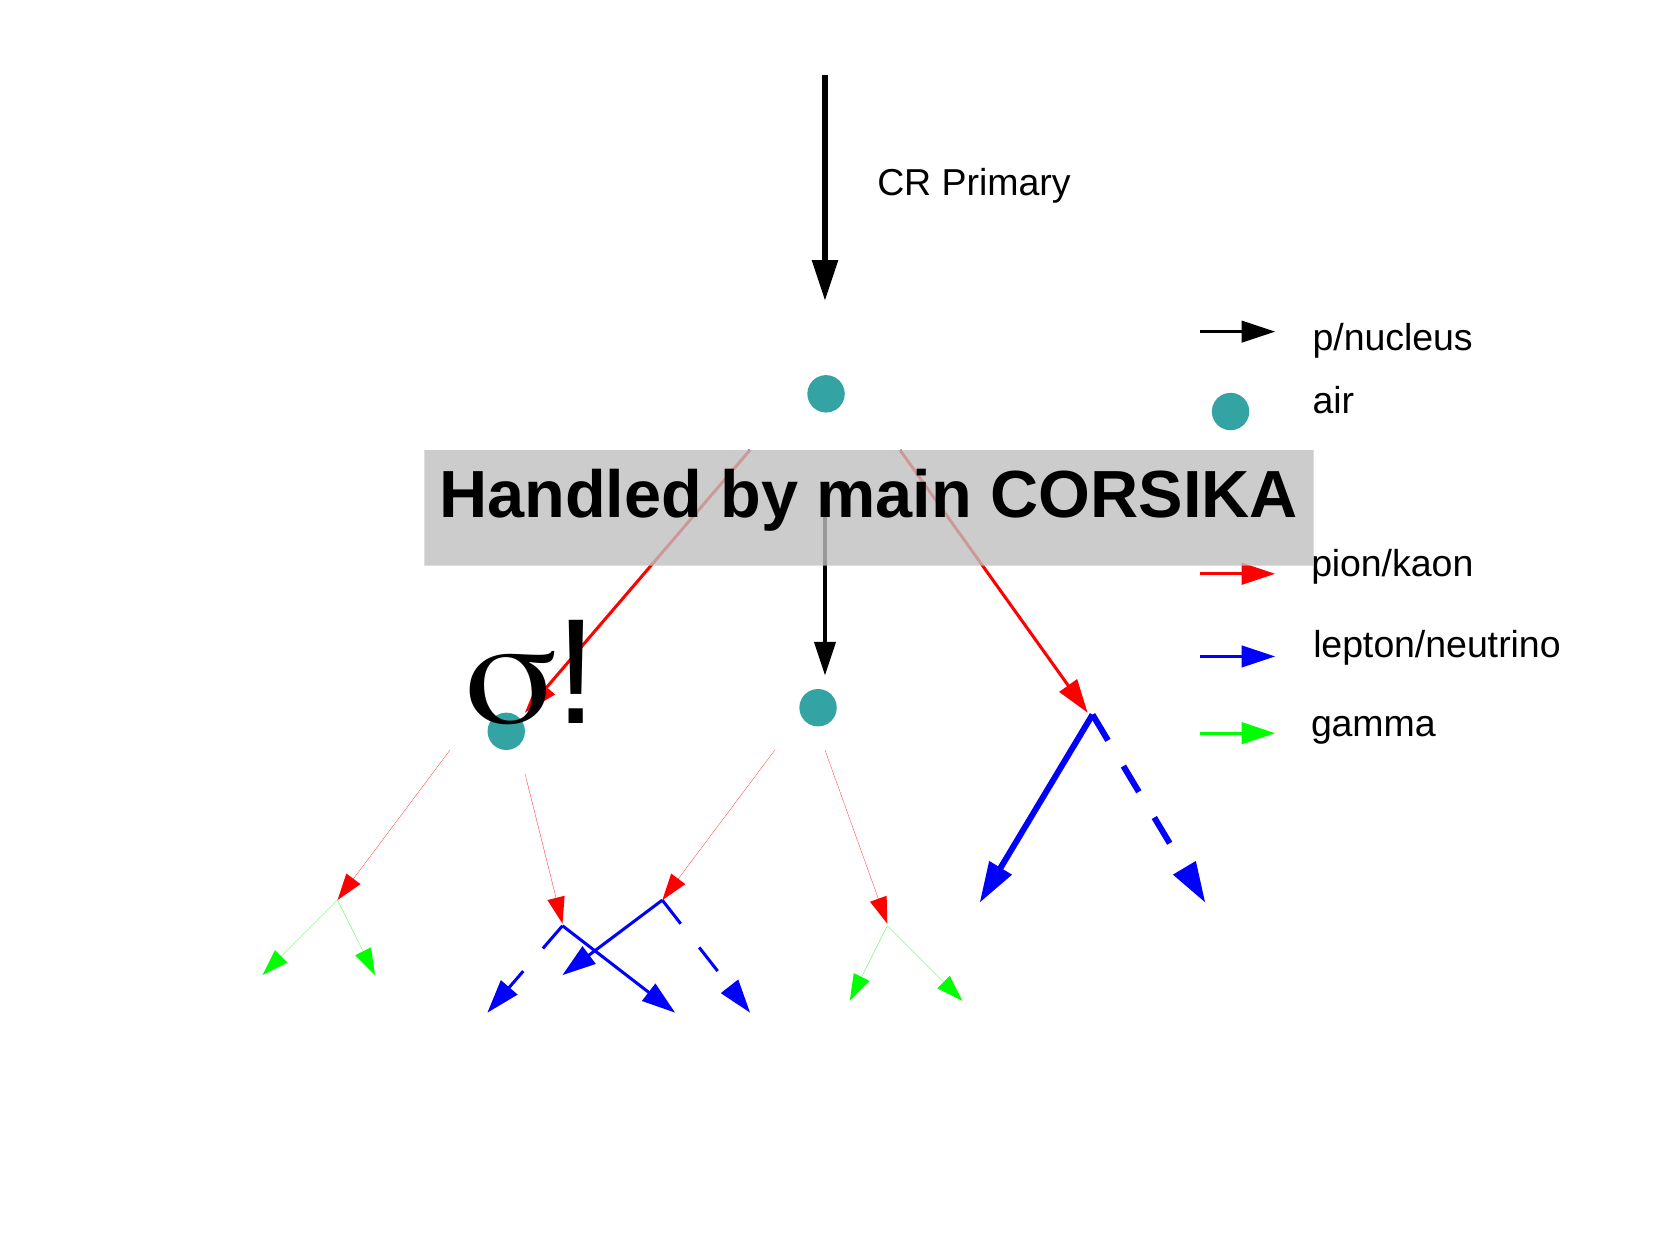

CR Primary
p/nucleus
air
Handled by main CORSIKA
pion/kaon
!
lepton/neutrino
gamma